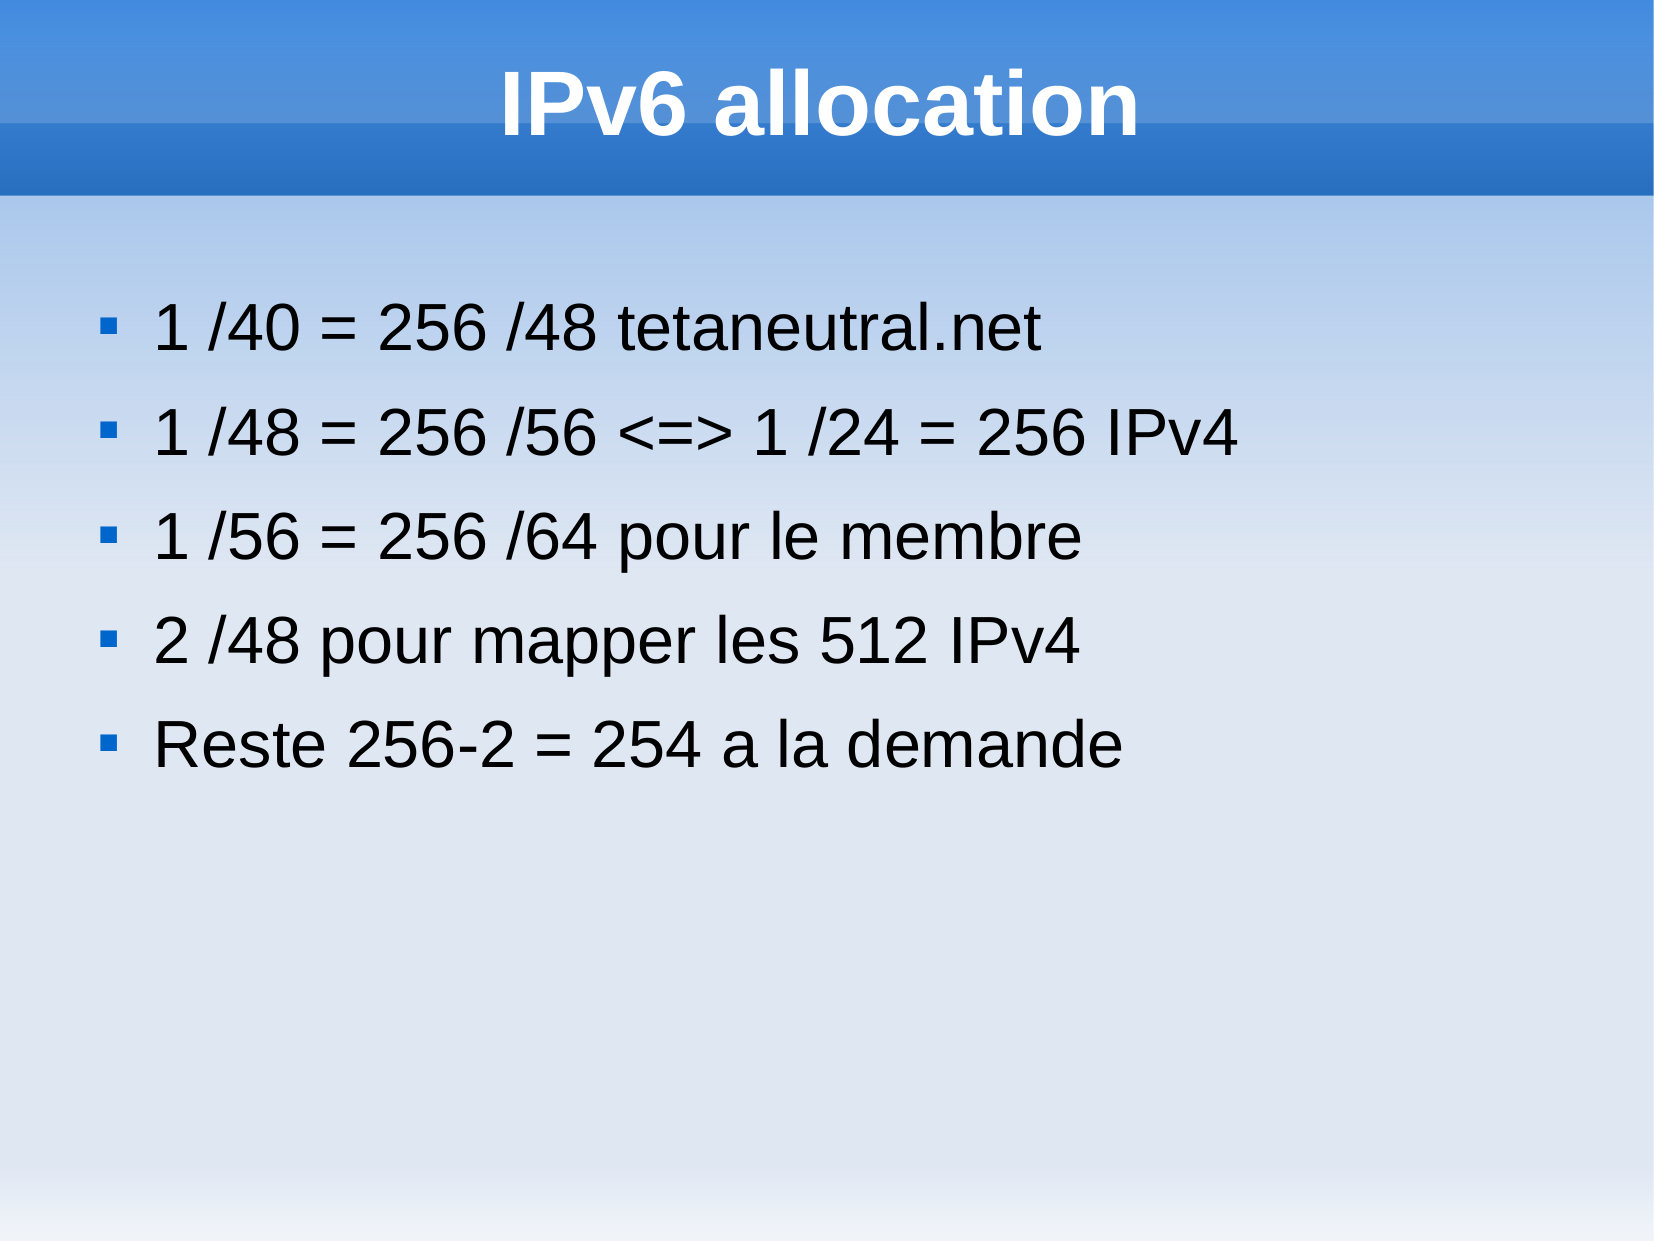

# IPv6 allocation
1 /40 = 256 /48 tetaneutral.net
1 /48 = 256 /56 <=> 1 /24 = 256 IPv4
1 /56 = 256 /64 pour le membre
2 /48 pour mapper les 512 IPv4
Reste 256-2 = 254 a la demande